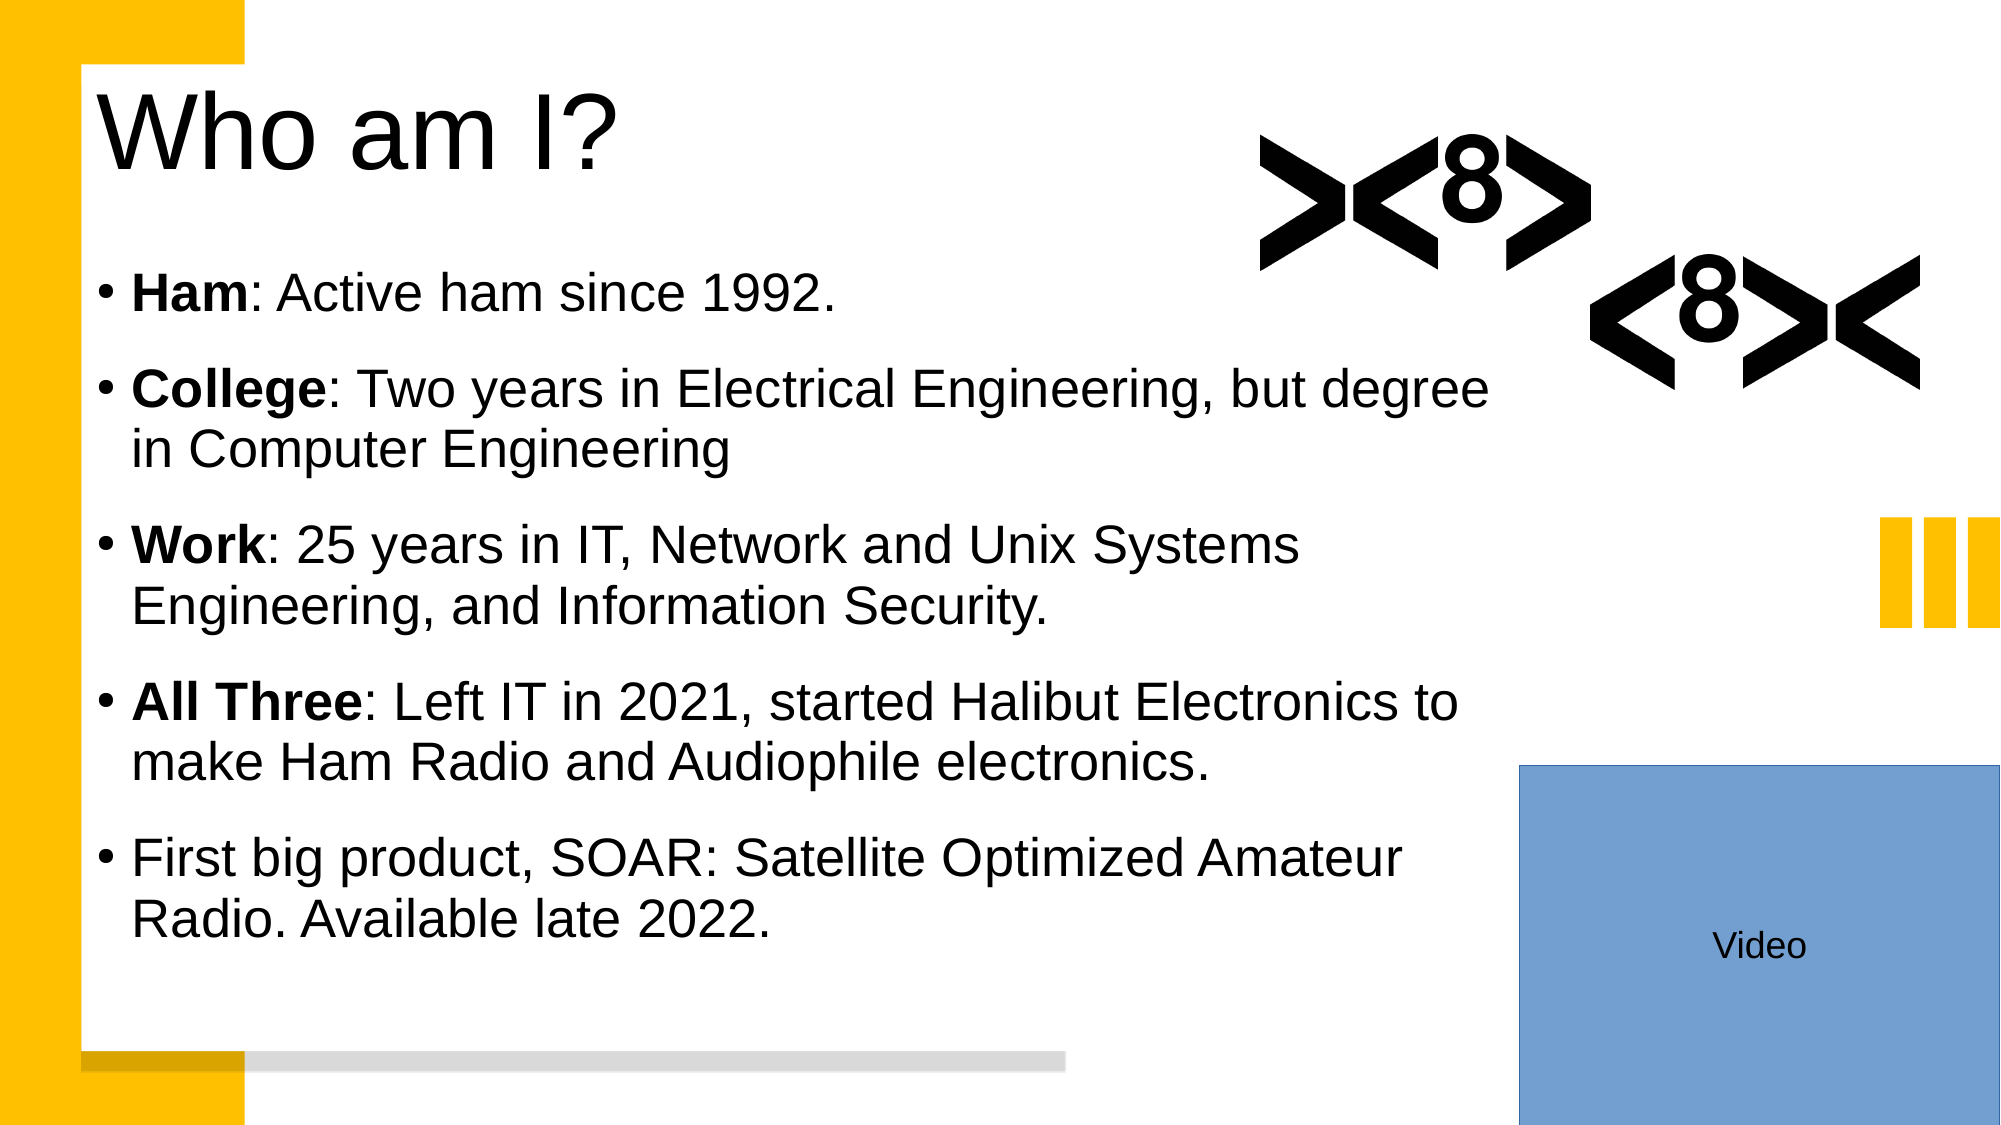

Video
Who am I?
Ham: Active ham since 1992.
College: Two years in Electrical Engineering, but degree in Computer Engineering
Work: 25 years in IT, Network and Unix Systems Engineering, and Information Security.
All Three: Left IT in 2021, started Halibut Electronics to make Ham Radio and Audiophile electronics.
First big product, SOAR: Satellite Optimized Amateur Radio. Available late 2022.